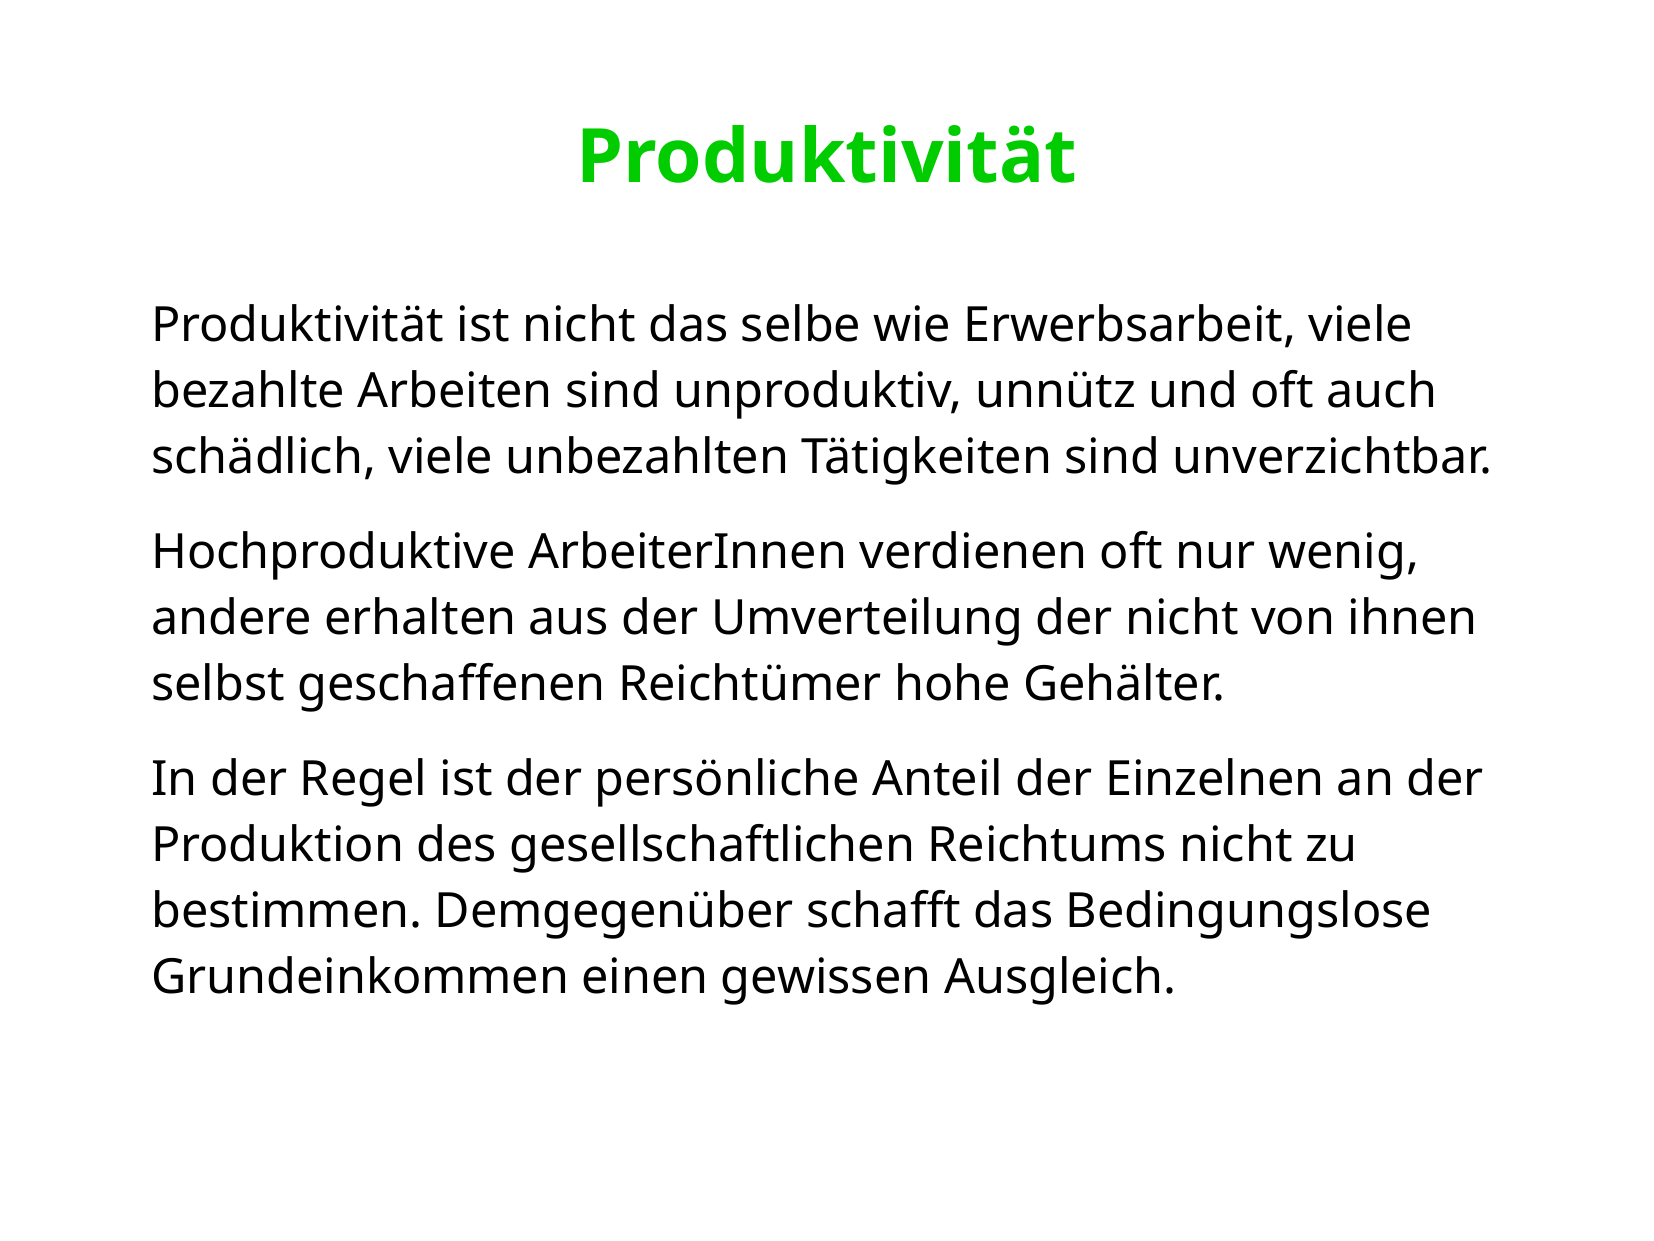

# Produktivität
Produktivität ist nicht das selbe wie Erwerbsarbeit, viele bezahlte Arbeiten sind unproduktiv, unnütz und oft auch schädlich, viele unbezahlten Tätigkeiten sind unverzichtbar.
Hochproduktive ArbeiterInnen verdienen oft nur wenig, andere erhalten aus der Umverteilung der nicht von ihnen selbst geschaffenen Reichtümer hohe Gehälter.
In der Regel ist der persönliche Anteil der Einzelnen an der Produktion des gesellschaftlichen Reichtums nicht zu bestimmen. Demgegenüber schafft das Bedingungslose Grundeinkommen einen gewissen Ausgleich.